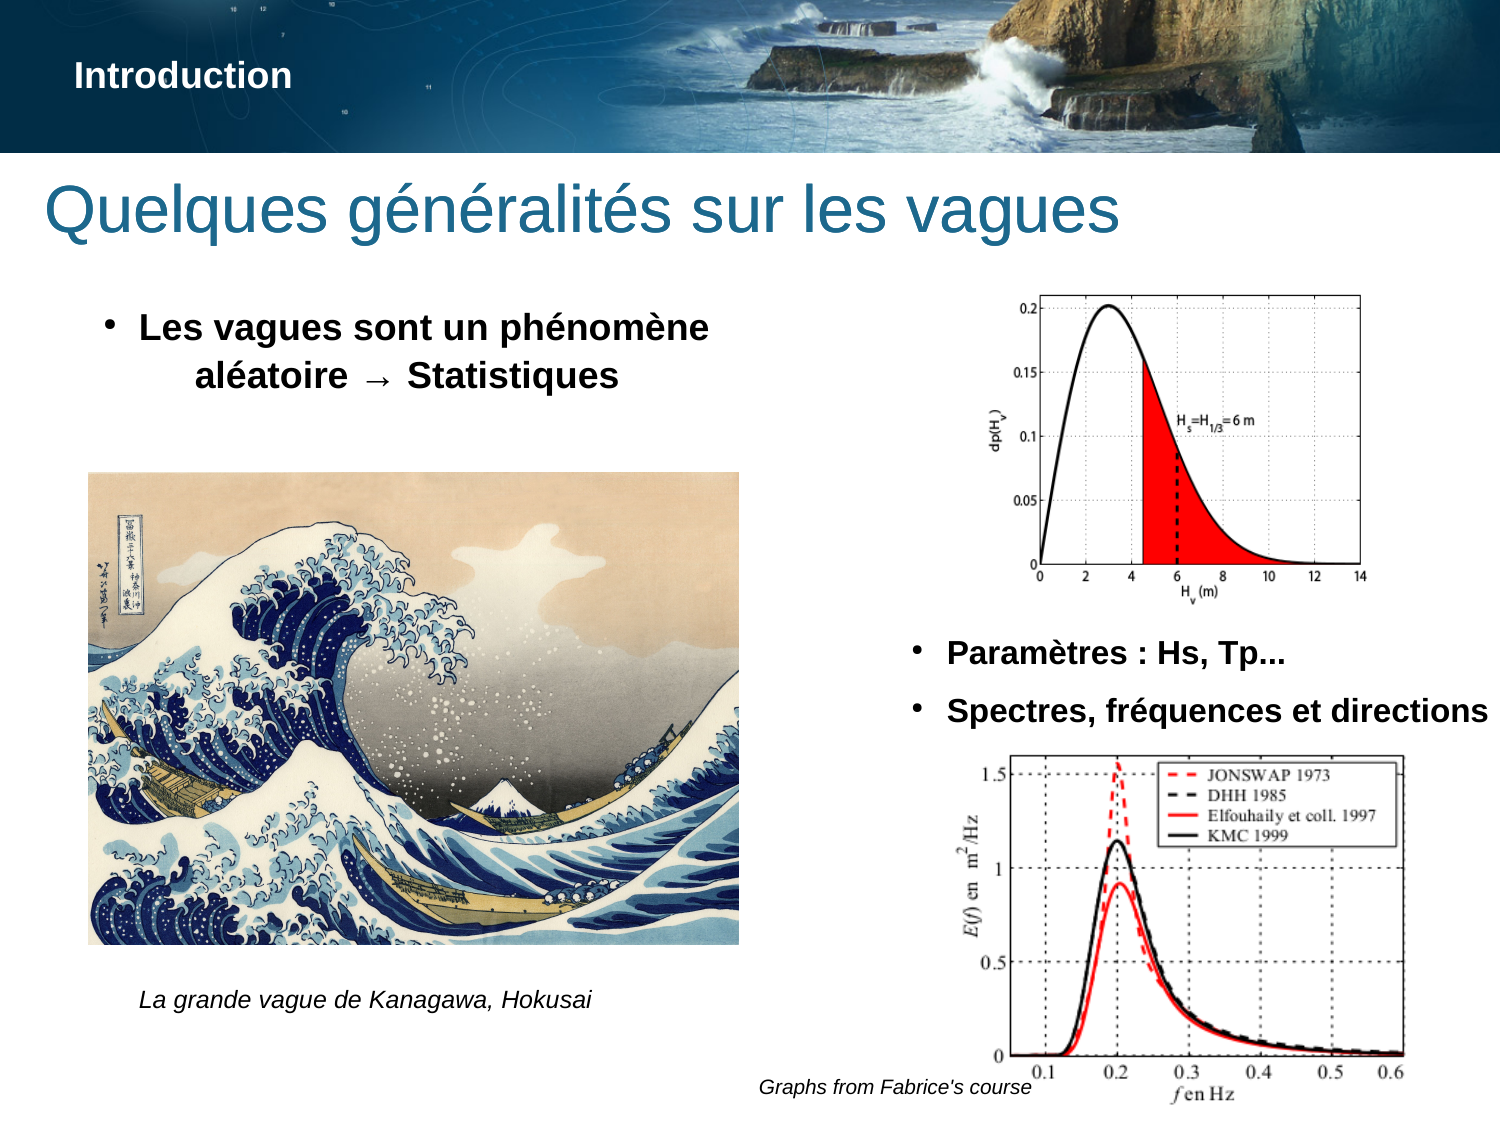

Introduction
# Quelques généralités sur les vagues
Quelques généralités sur les vagues
Les vagues sont un phénomène aléatoire → Statistiques
Paramètres : Hs, Tp...
Spectres, fréquences et directions
La grande vague de Kanagawa, Hokusai
2
Graphs from Fabrice's course